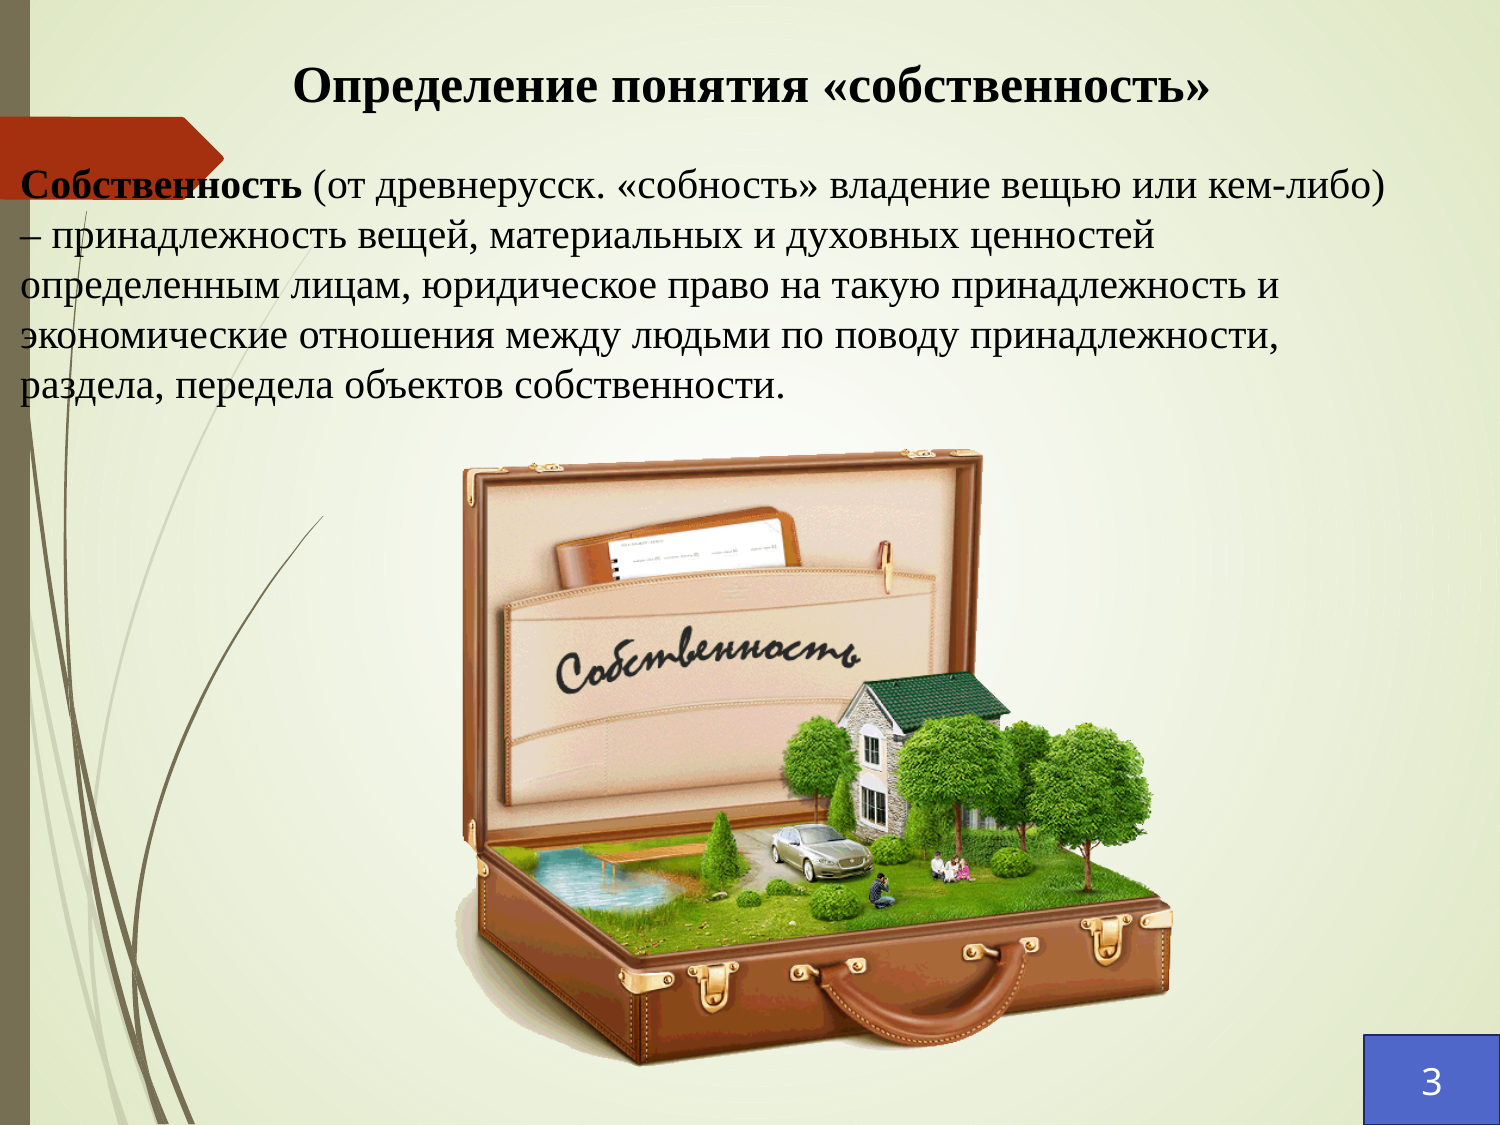

Определение понятия «собственность»
Собственность (от древнерусск. «собность» владение вещью или кем-либо) – принадлежность вещей, материальных и духовных ценностей определенным лицам, юридическое право на такую принадлежность и экономические отношения между людьми по поводу принадлежности, раздела, передела объектов собственности.
3